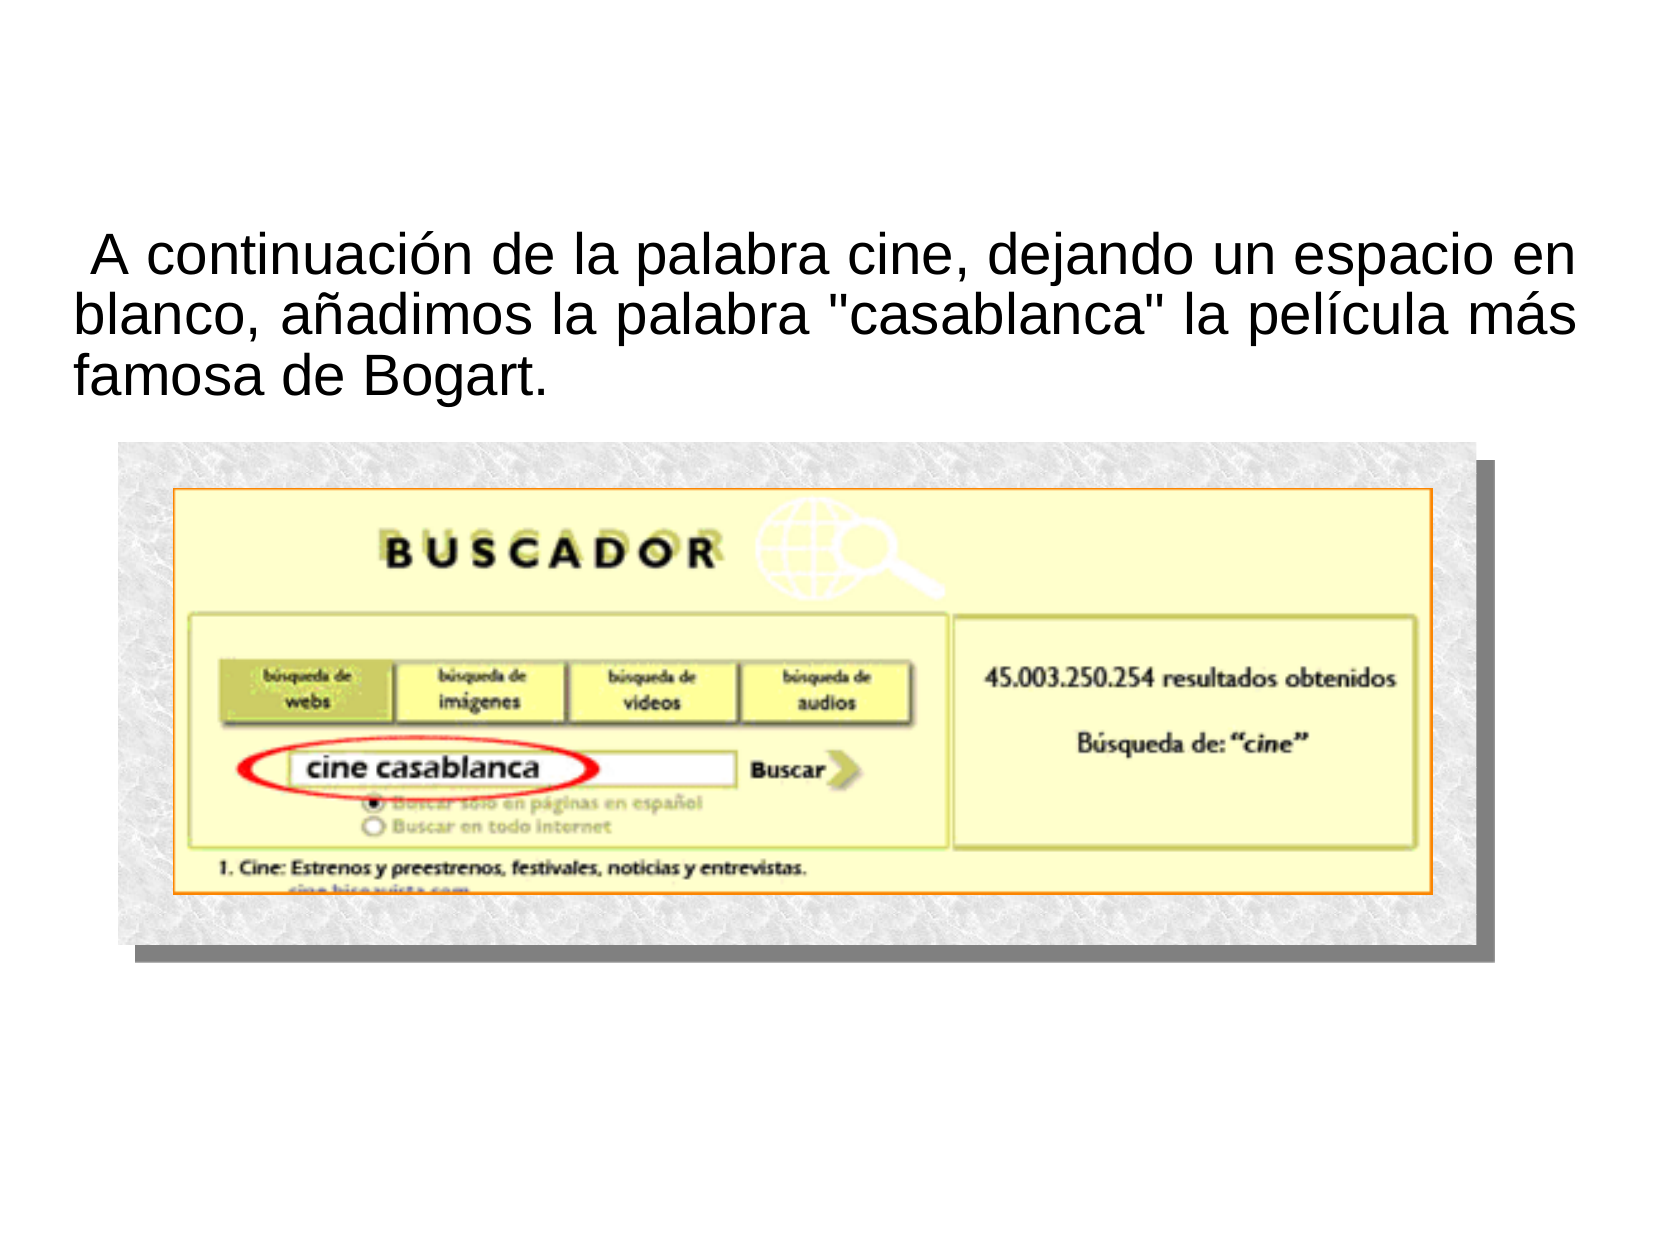

A continuación de la palabra cine, dejando un espacio en blanco, añadimos la palabra "casablanca" la película más famosa de Bogart.